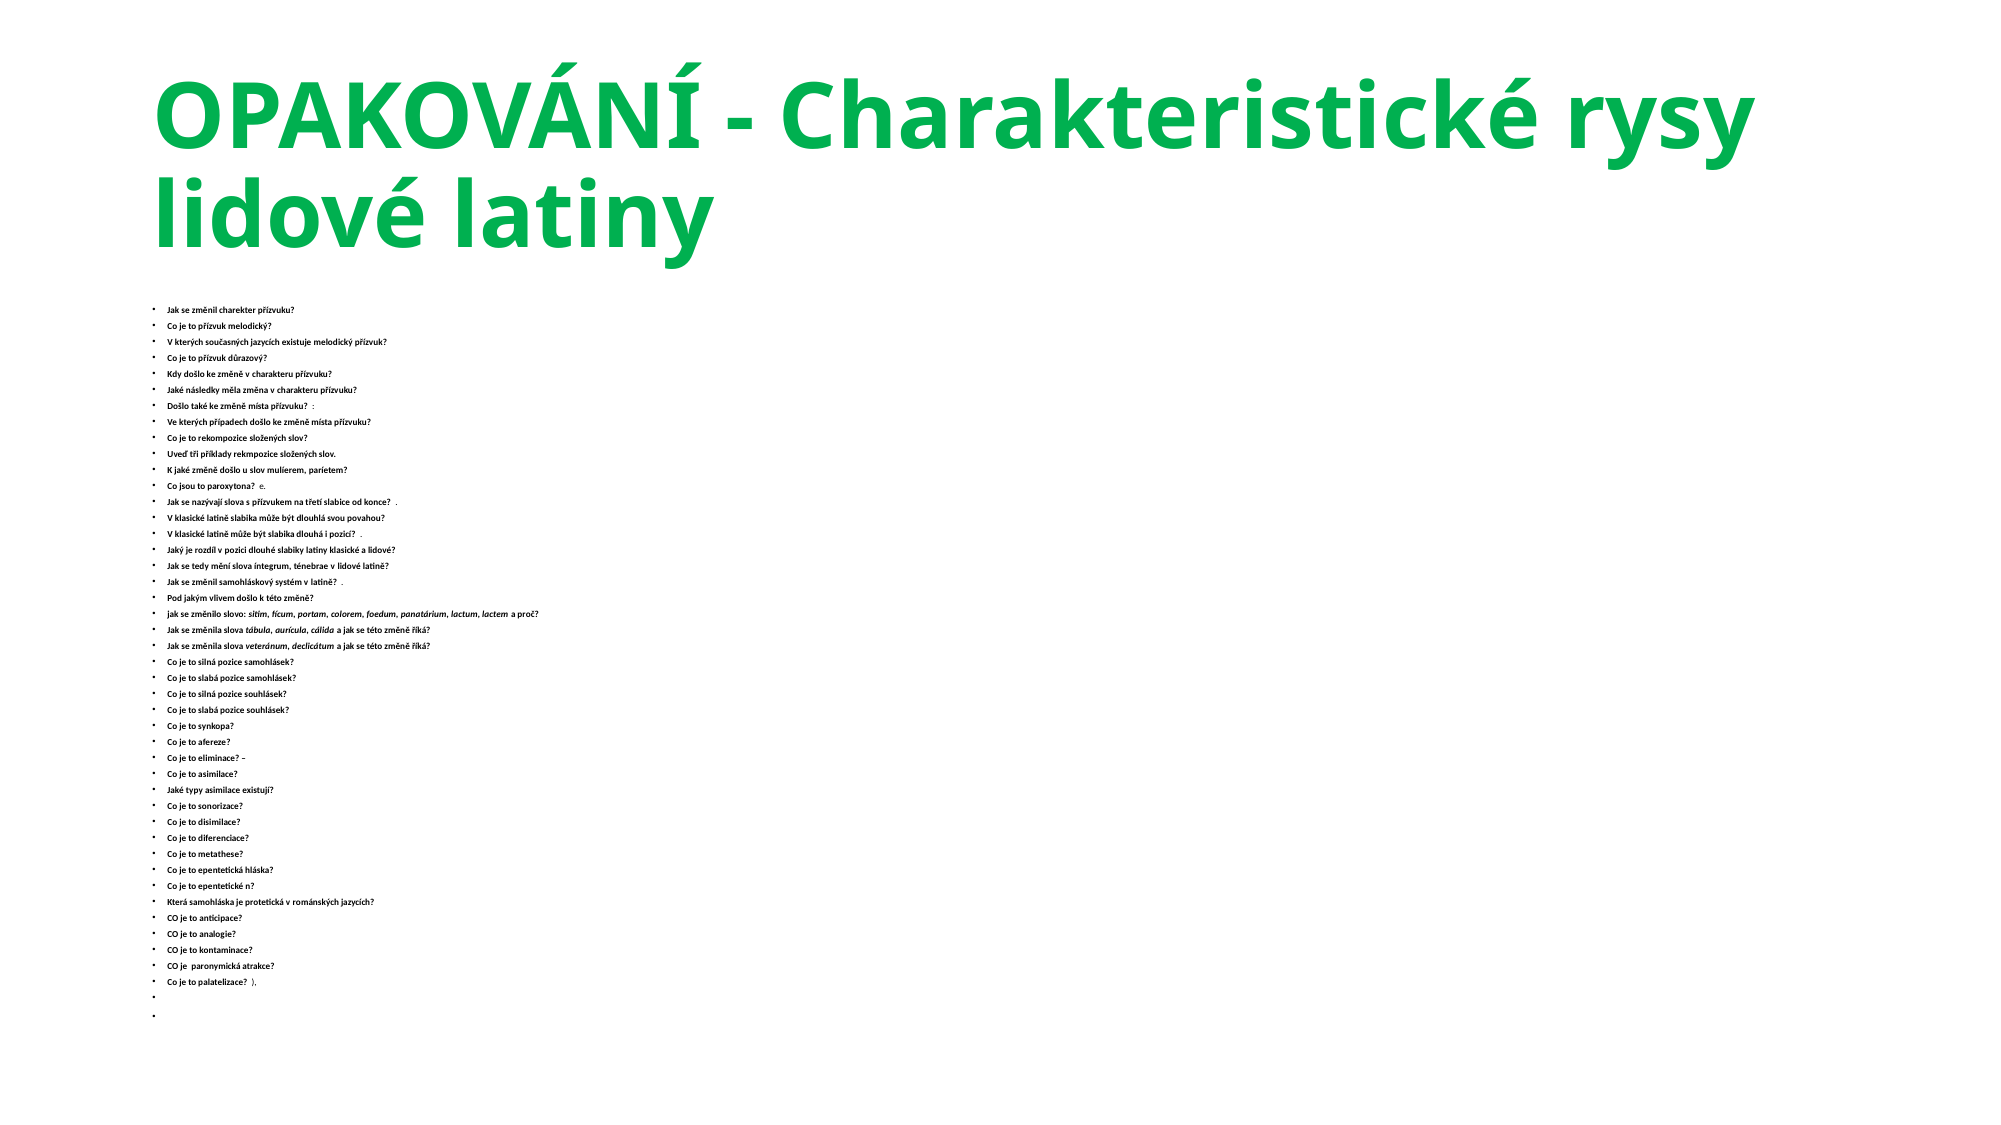

# OPAKOVÁNÍ - Charakteristické rysy lidové latiny
Jak se změnil charekter přízvuku?
Co je to přízvuk melodický?
V kterých současných jazycích existuje melodický přízvuk?
Co je to přízvuk důrazový?
Kdy došlo ke změně v charakteru přízvuku?
Jaké následky měla změna v charakteru přízvuku?
Došlo také ke změně místa přízvuku? :
Ve kterých případech došlo ke změně místa přízvuku?
Co je to rekompozice složených slov?
Uveď tři příklady rekmpozice složených slov.
K jaké změně došlo u slov mulíerem, paríetem?
Co jsou to paroxytona? e.
Jak se nazývají slova s přízvukem na třetí slabice od konce? .
V klasické latině slabika může být dlouhlá svou povahou?
V klasické latině může být slabika dlouhá i pozicí? .
Jaký je rozdíl v pozici dlouhé slabiky latiny klasické a lidové?
Jak se tedy mění slova íntegrum, ténebrae v lidové latině?
Jak se změnil samohláskový systém v latině? .
Pod jakým vlivem došlo k této změně?
jak se změnilo slovo: sitim, fícum, portam, colorem, foedum, panatárium, lactum, lactem a proč?
Jak se změnila slova tábula, aurícula, cálida a jak se této změně říká?
Jak se změnila slova veteránum, declicátum a jak se této změně říká?
Co je to silná pozice samohlásek?
Co je to slabá pozice samohlásek?
Co je to silná pozice souhlásek?
Co je to slabá pozice souhlásek?
Co je to synkopa?
Co je to afereze?
Co je to eliminace? –
Co je to asimilace?
Jaké typy asimilace existují?
Co je to sonorizace?
Co je to disimilace?
Co je to diferenciace?
Co je to metathese?
Co je to epentetická hláska?
Co je to epentetické n?
Která samohláska je protetická v románských jazycích?
CO je to anticipace?
CO je to analogie?
CO je to kontaminace?
CO je paronymická atrakce?
Co je to palatelizace? ),